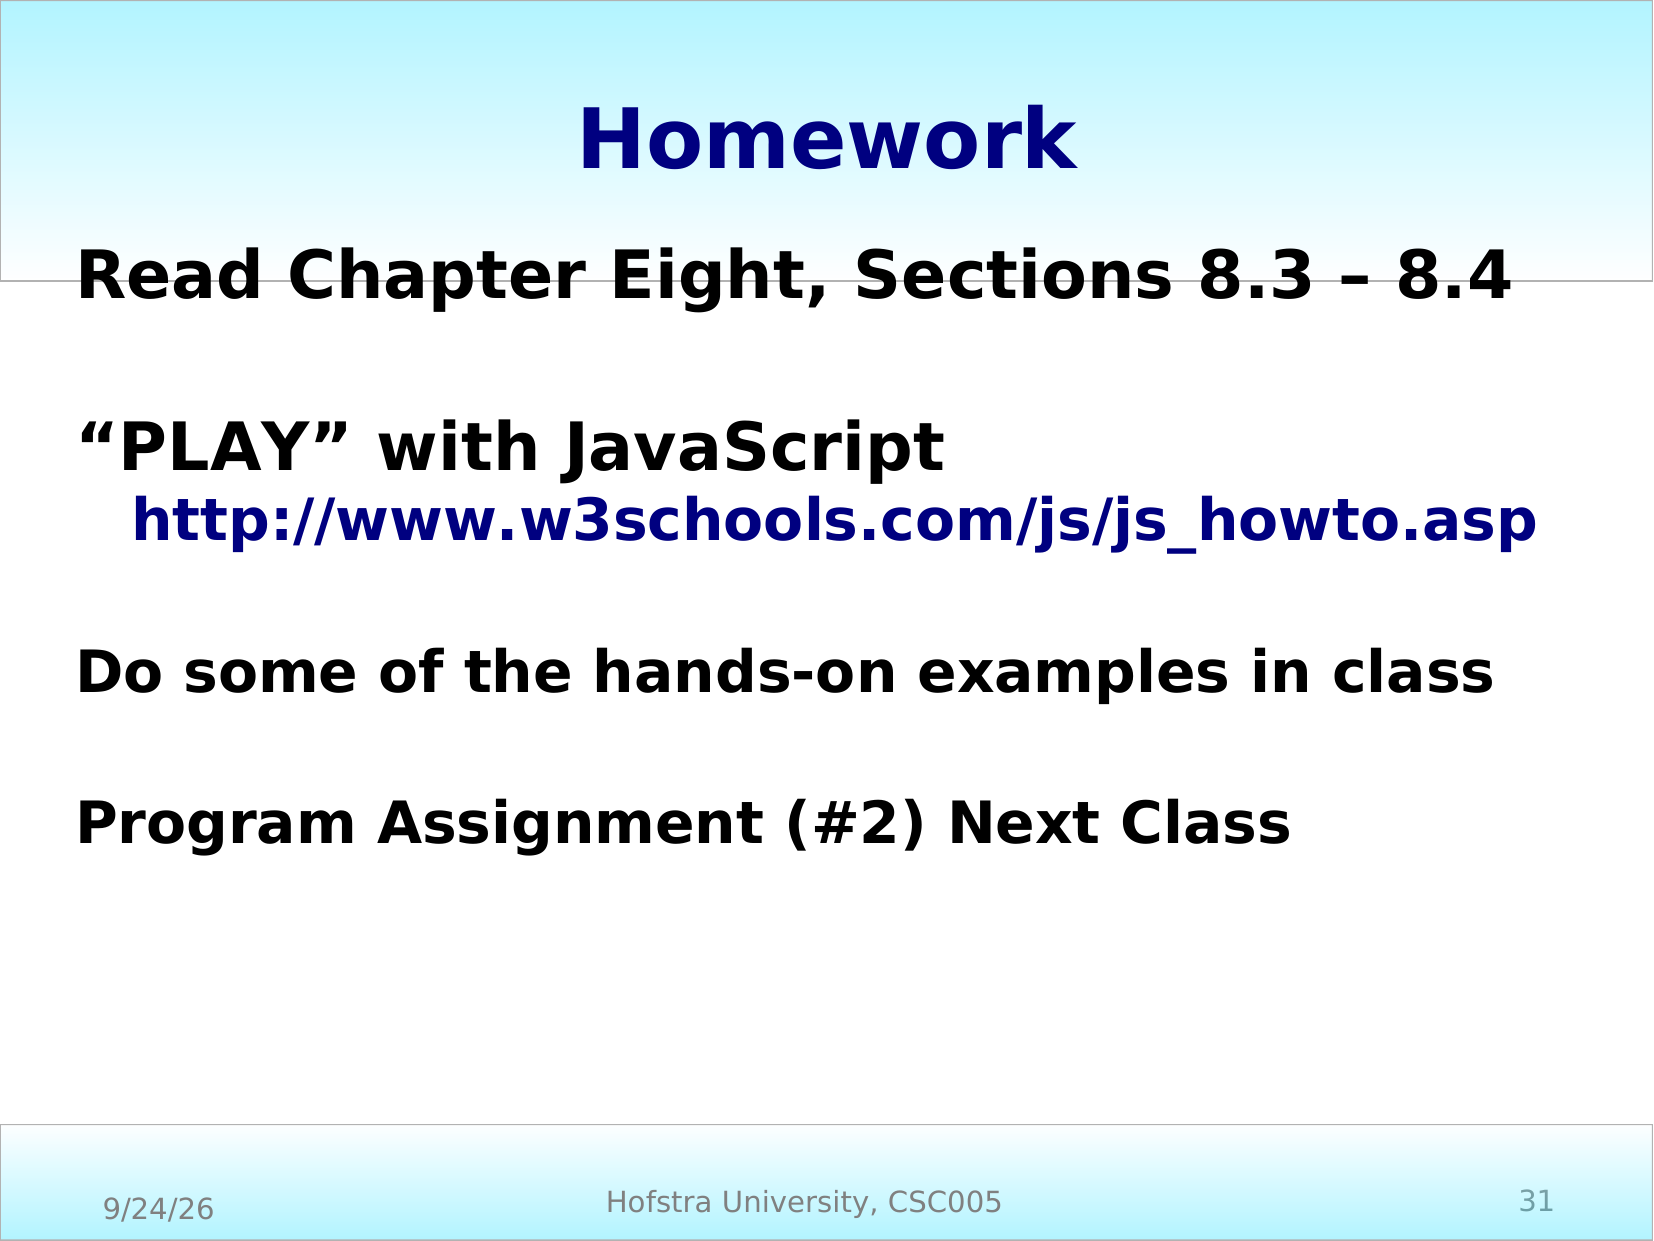

# Homework
Read Chapter Eight, Sections 8.3 – 8.4
“PLAY” with JavaScript
http://www.w3schools.com/js/js_howto.asp
Do some of the hands-on examples in class
Program Assignment (#2) Next Class
31
Hofstra University, CSC005